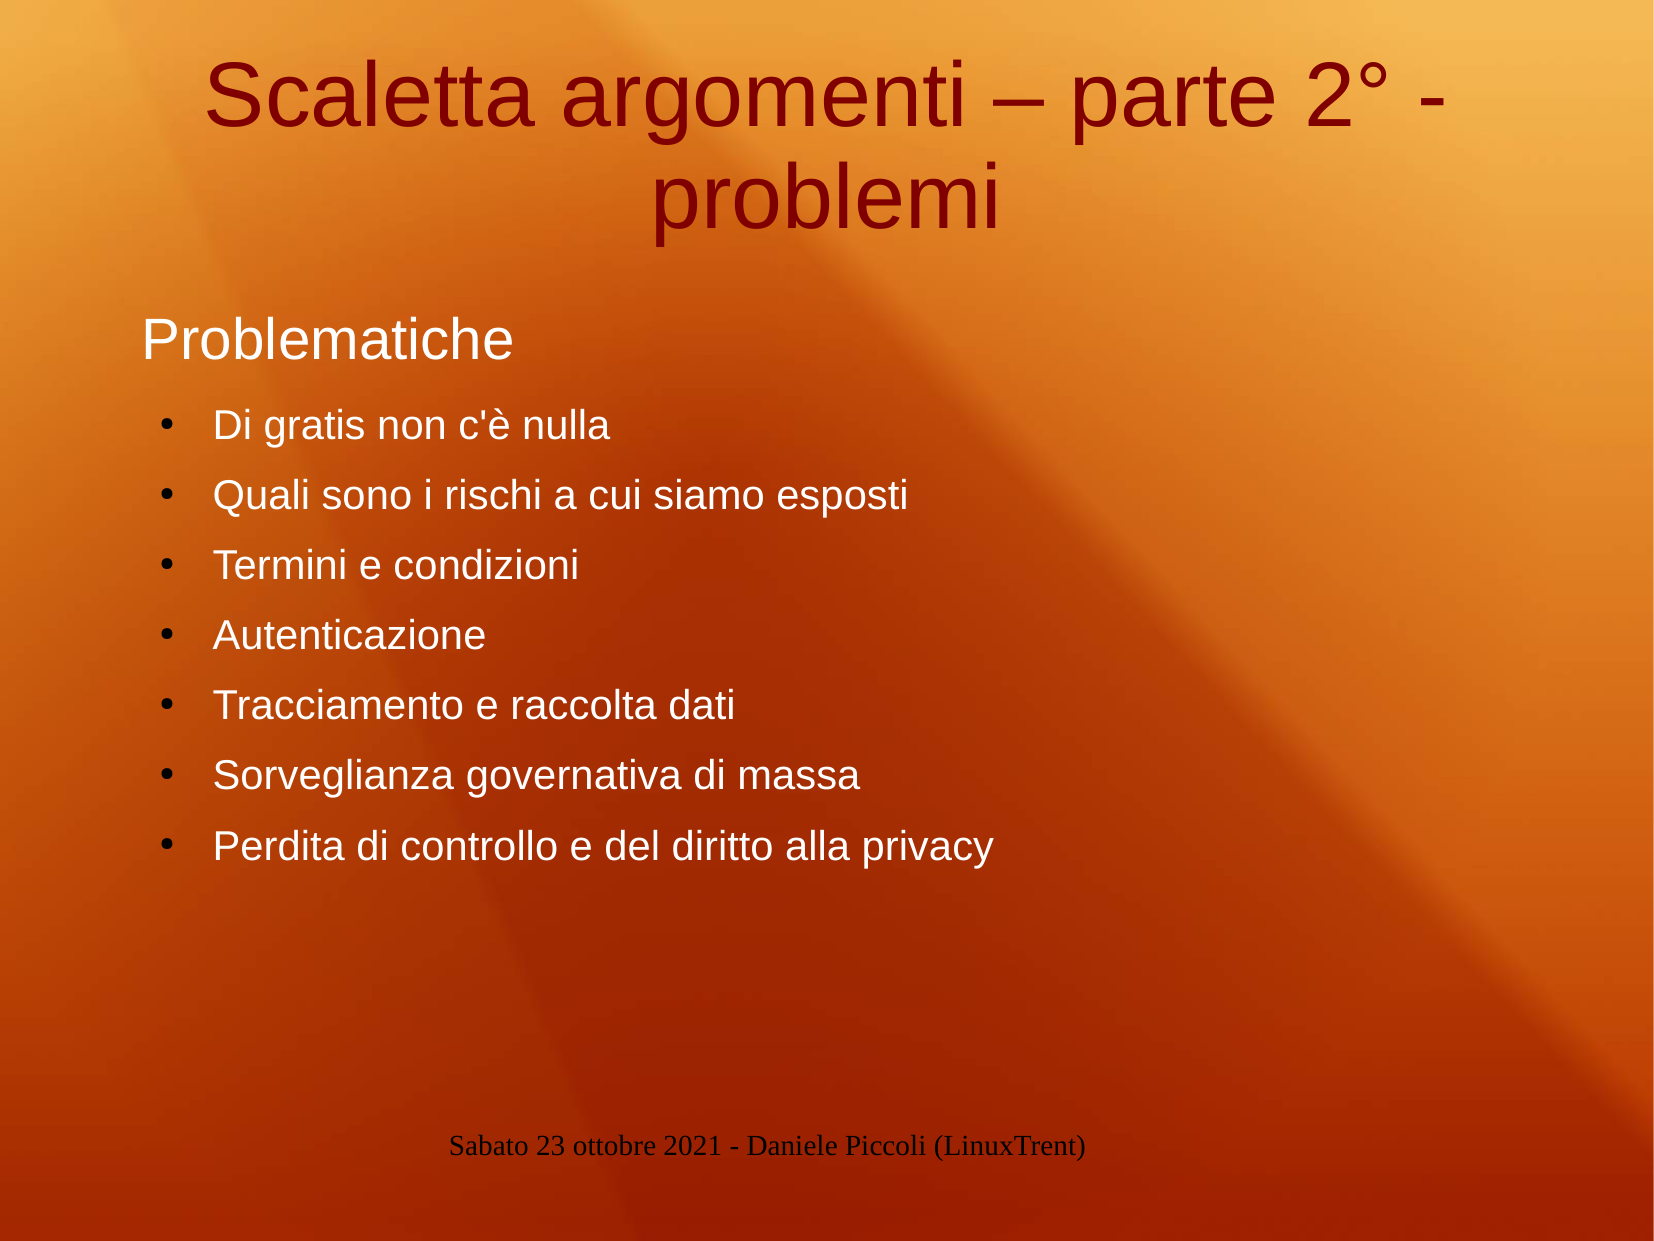

# Scaletta argomenti – parte 2° - problemi
Problematiche
Di gratis non c'è nulla
Quali sono i rischi a cui siamo esposti
Termini e condizioni
Autenticazione
Tracciamento e raccolta dati
Sorveglianza governativa di massa
Perdita di controllo e del diritto alla privacy
Sabato 23 ottobre 2021 - Daniele Piccoli (LinuxTrent)